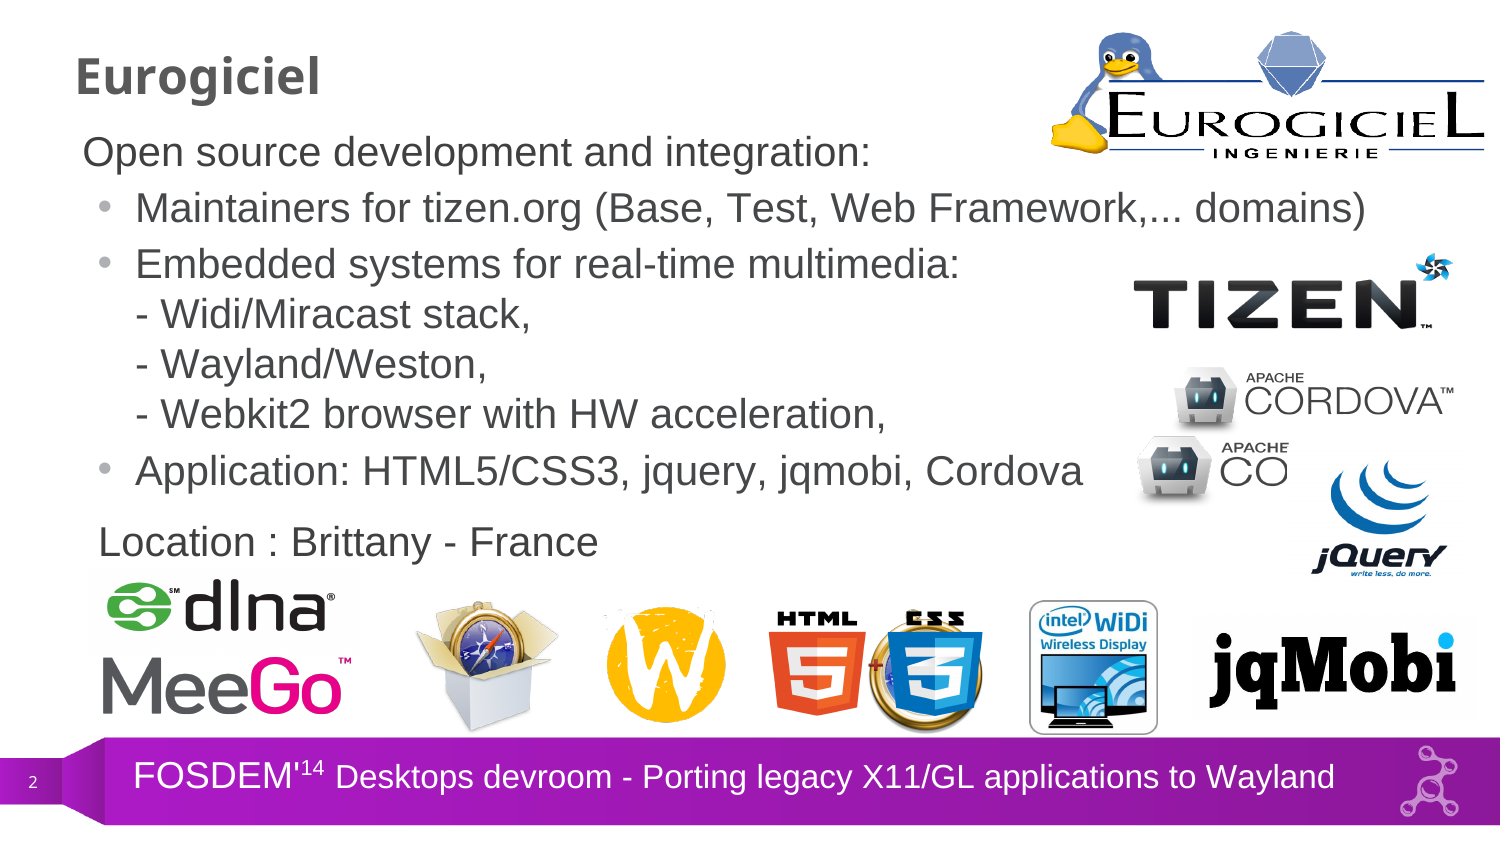

# Eurogiciel
Open source development and integration:
Maintainers for tizen.org (Base, Test, Web Framework,... domains)
Embedded systems for real-time multimedia:
- Widi/Miracast stack,
- Wayland/Weston,
- Webkit2 browser with HW acceleration,
Application: HTML5/CSS3, jquery, jqmobi, Cordova
Location : Brittany - France